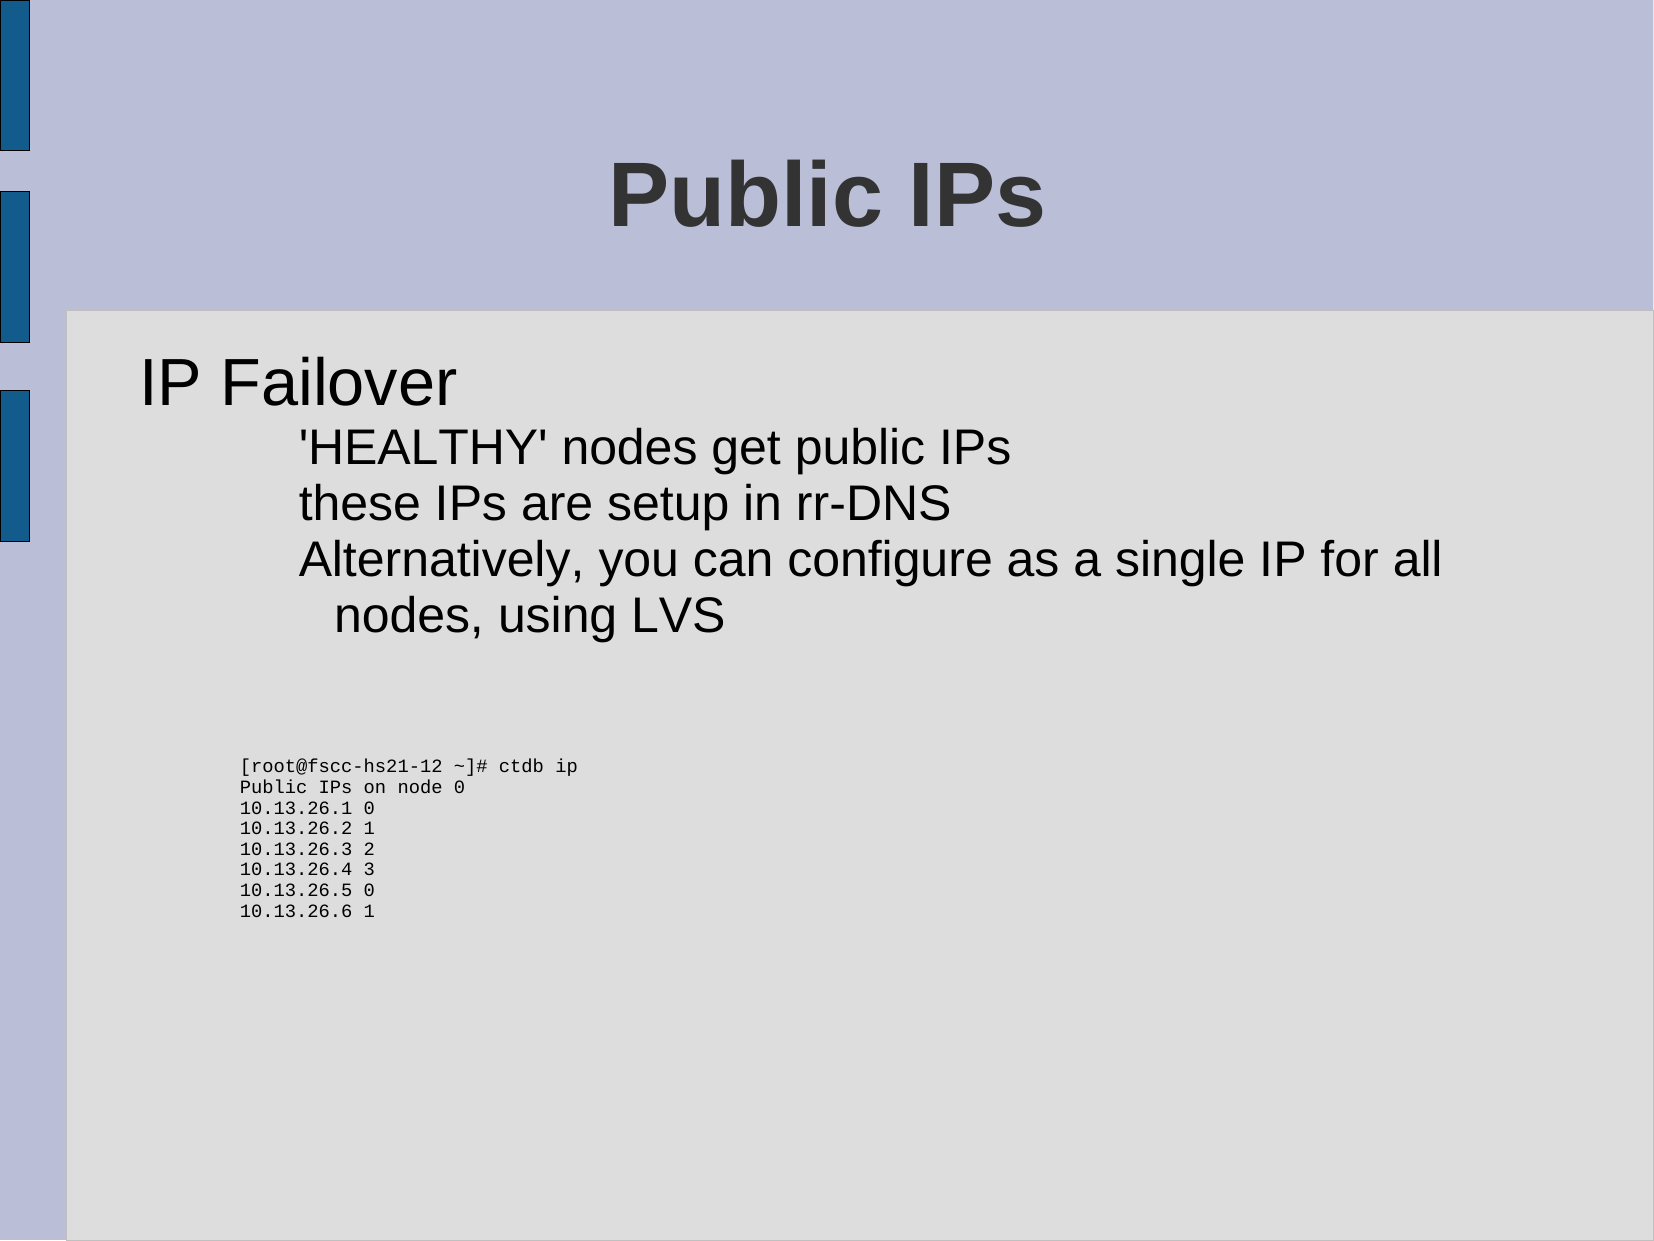

# Public IPs
IP Failover
'HEALTHY' nodes get public IPs
these IPs are setup in rr-DNS
Alternatively, you can configure as a single IP for all nodes, using LVS
[root@fscc-hs21-12 ~]# ctdb ip
Public IPs on node 0
10.13.26.1 0
10.13.26.2 1
10.13.26.3 2
10.13.26.4 3
10.13.26.5 0
10.13.26.6 1